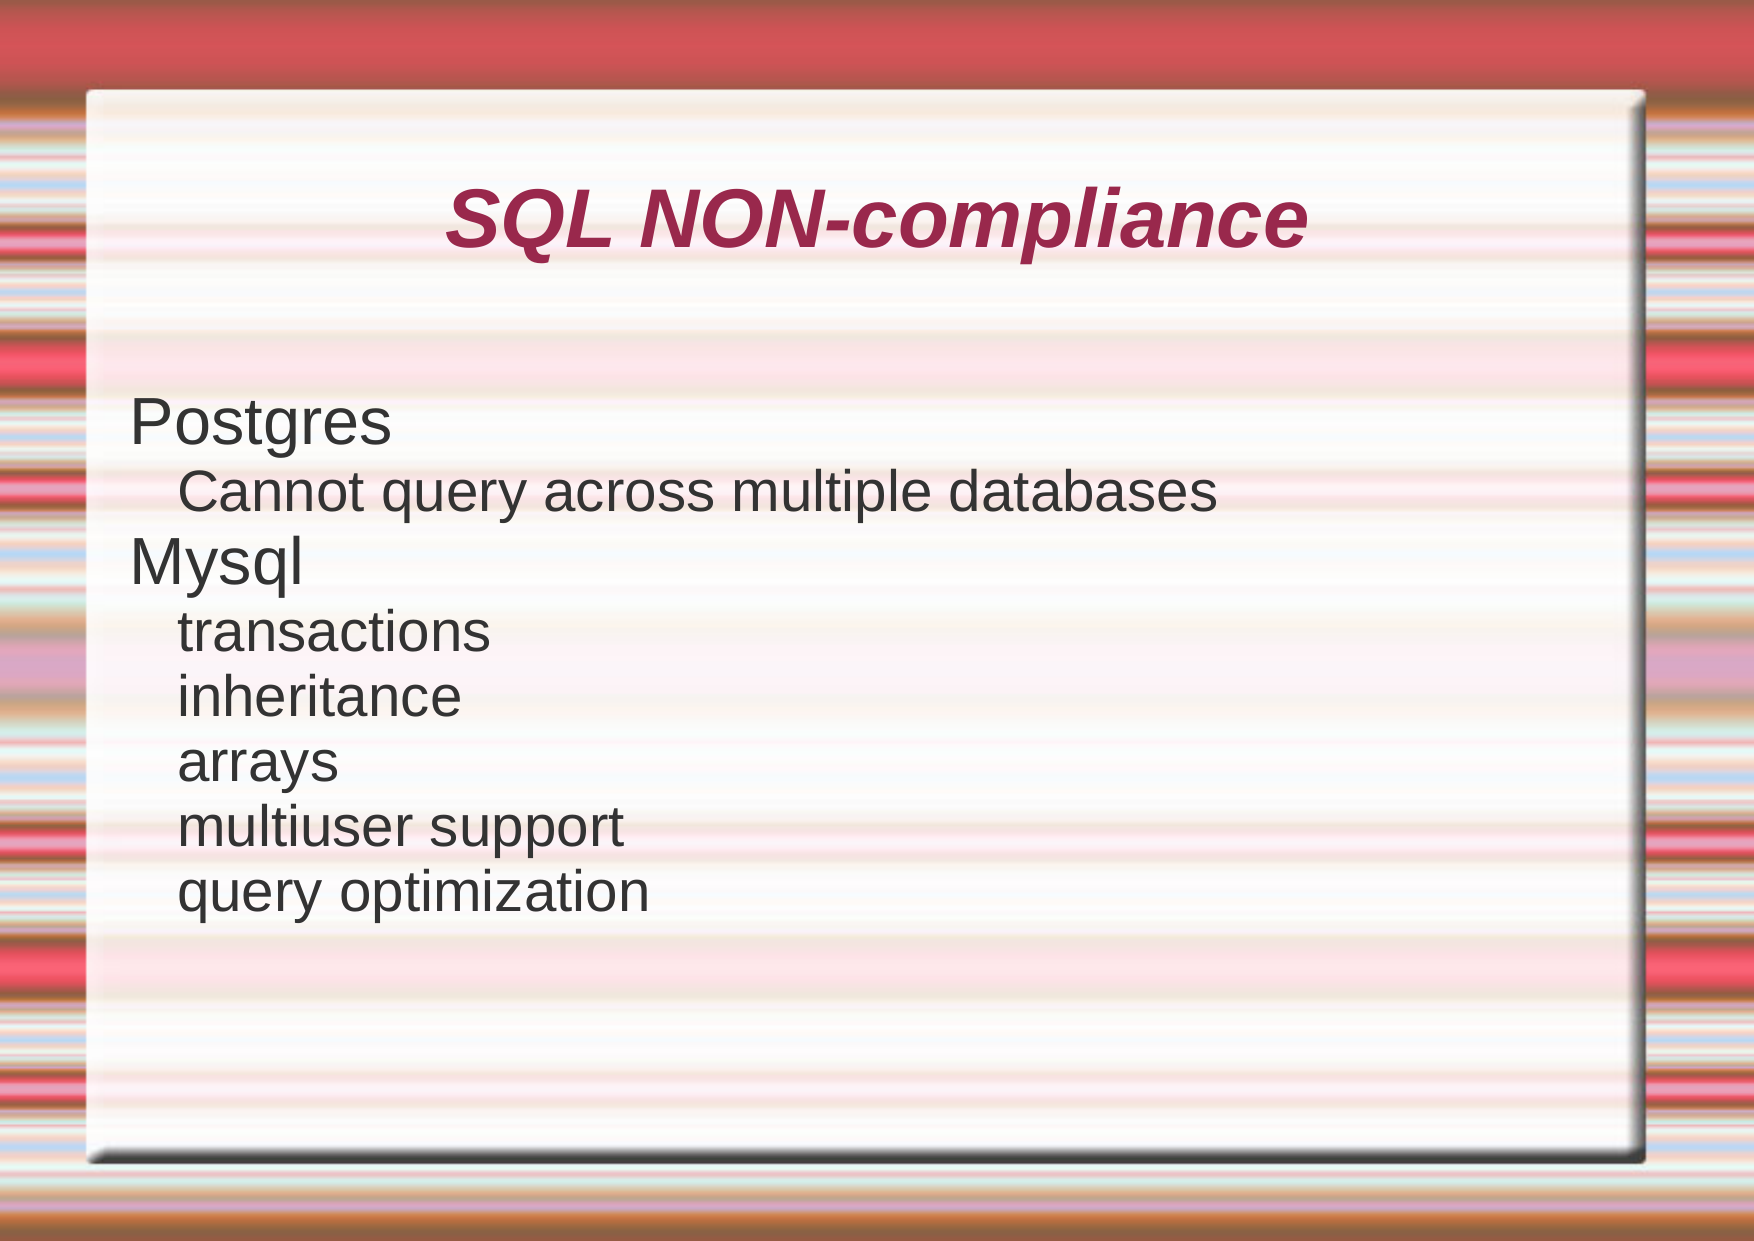

# SQL NON-compliance
Postgres
Cannot query across multiple databases
Mysql
transactions
inheritance
arrays
multiuser support
query optimization